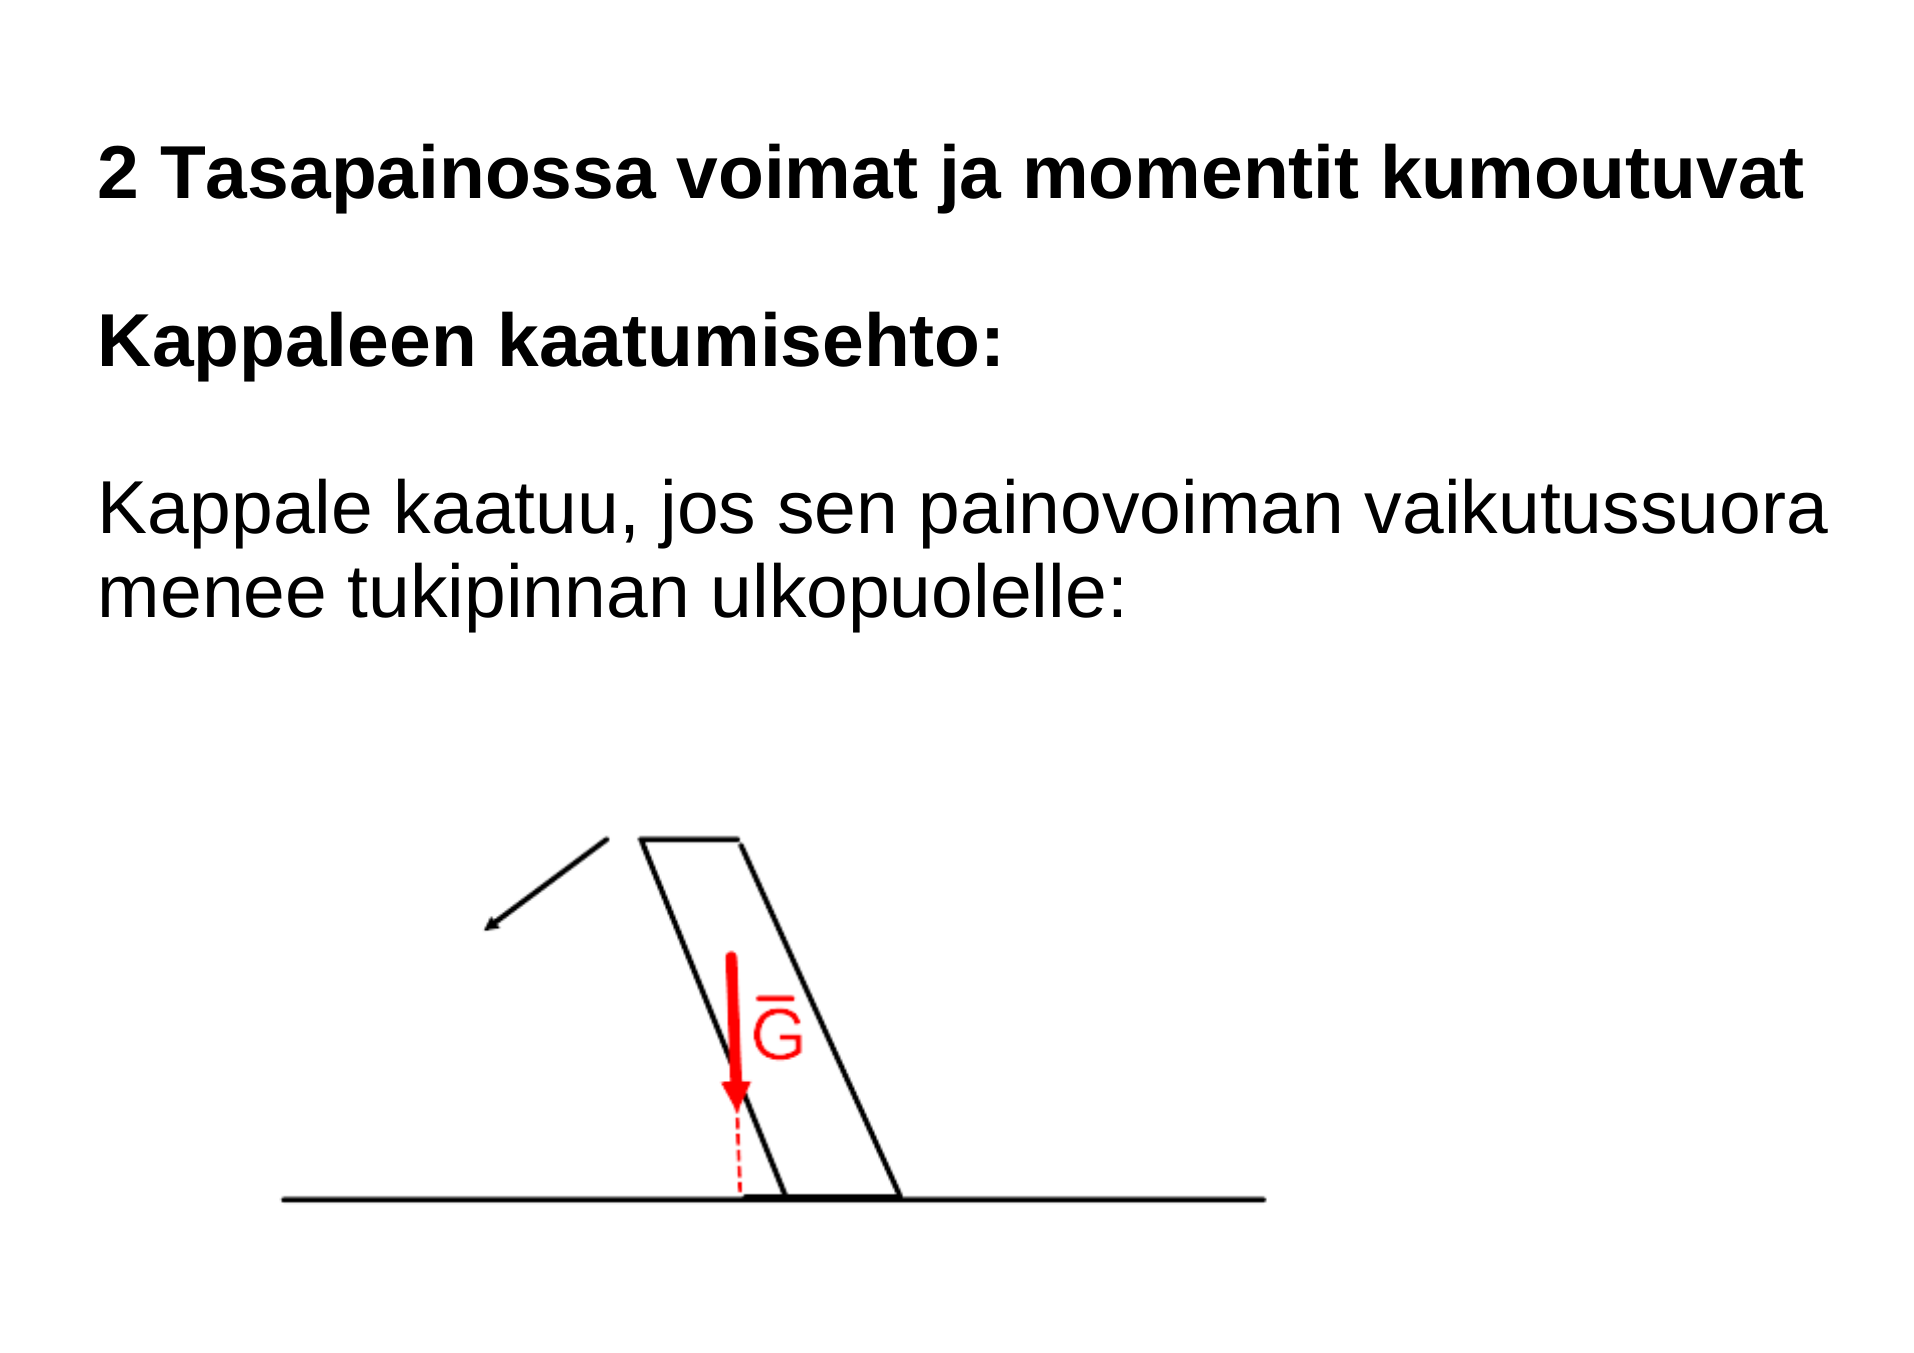

2 Tasapainossa voimat ja momentit kumoutuvat
Kappaleen kaatumisehto:
Kappale kaatuu, jos sen painovoiman vaikutussuora menee tukipinnan ulkopuolelle: